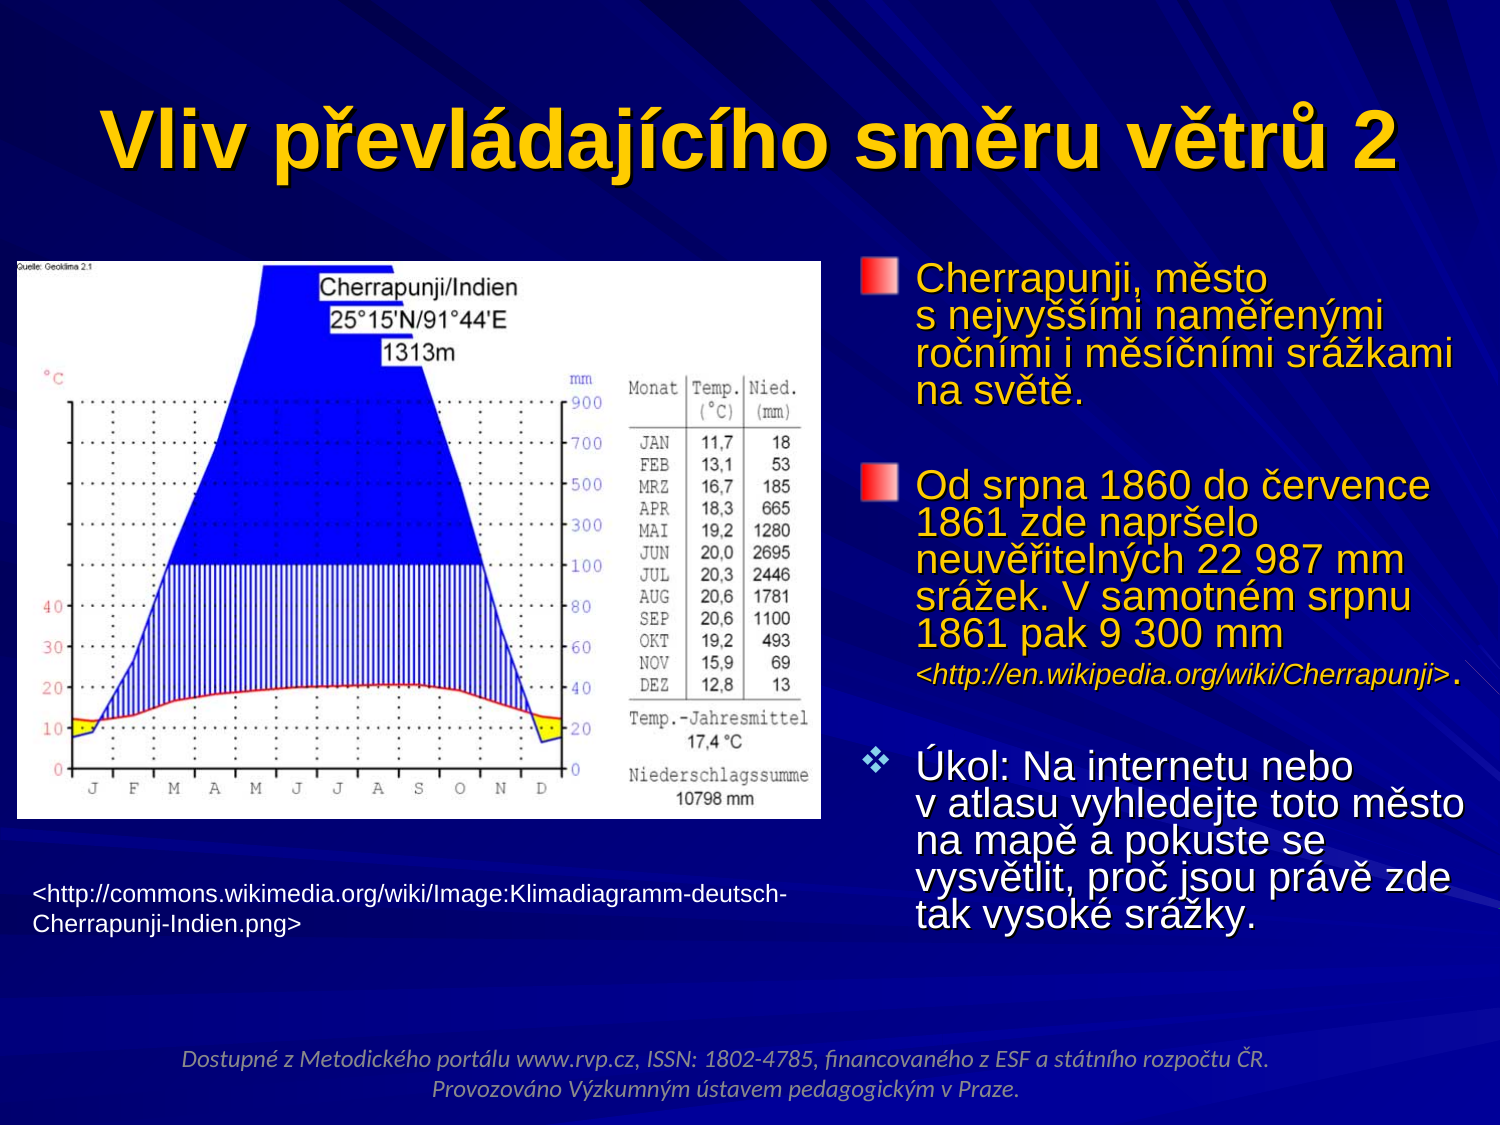

# Vliv převládajícího směru větrů 2
Cherrapunji, město
s nejvyššími naměřenými ročními i měsíčními srážkami na světě.
Od srpna 1860 do července 1861 zde napršelo neuvěřitelných 22 987 mm srážek. V samotném srpnu 1861 pak 9 300 mm <http://en.wikipedia.org/wiki/Cherrapunji>.
Úkol: Na internetu nebo
v atlasu vyhledejte toto město na mapě a pokuste se vysvětlit, proč jsou právě zde tak vysoké srážky.
<http://commons.wikimedia.org/wiki/Image:Klimadiagramm-deutsch-Cherrapunji-Indien.png>
Dostupné z Metodického portálu www.rvp.cz, ISSN: 1802-4785, financovaného z ESF a státního rozpočtu ČR. Provozováno Výzkumným ústavem pedagogickým v Praze.